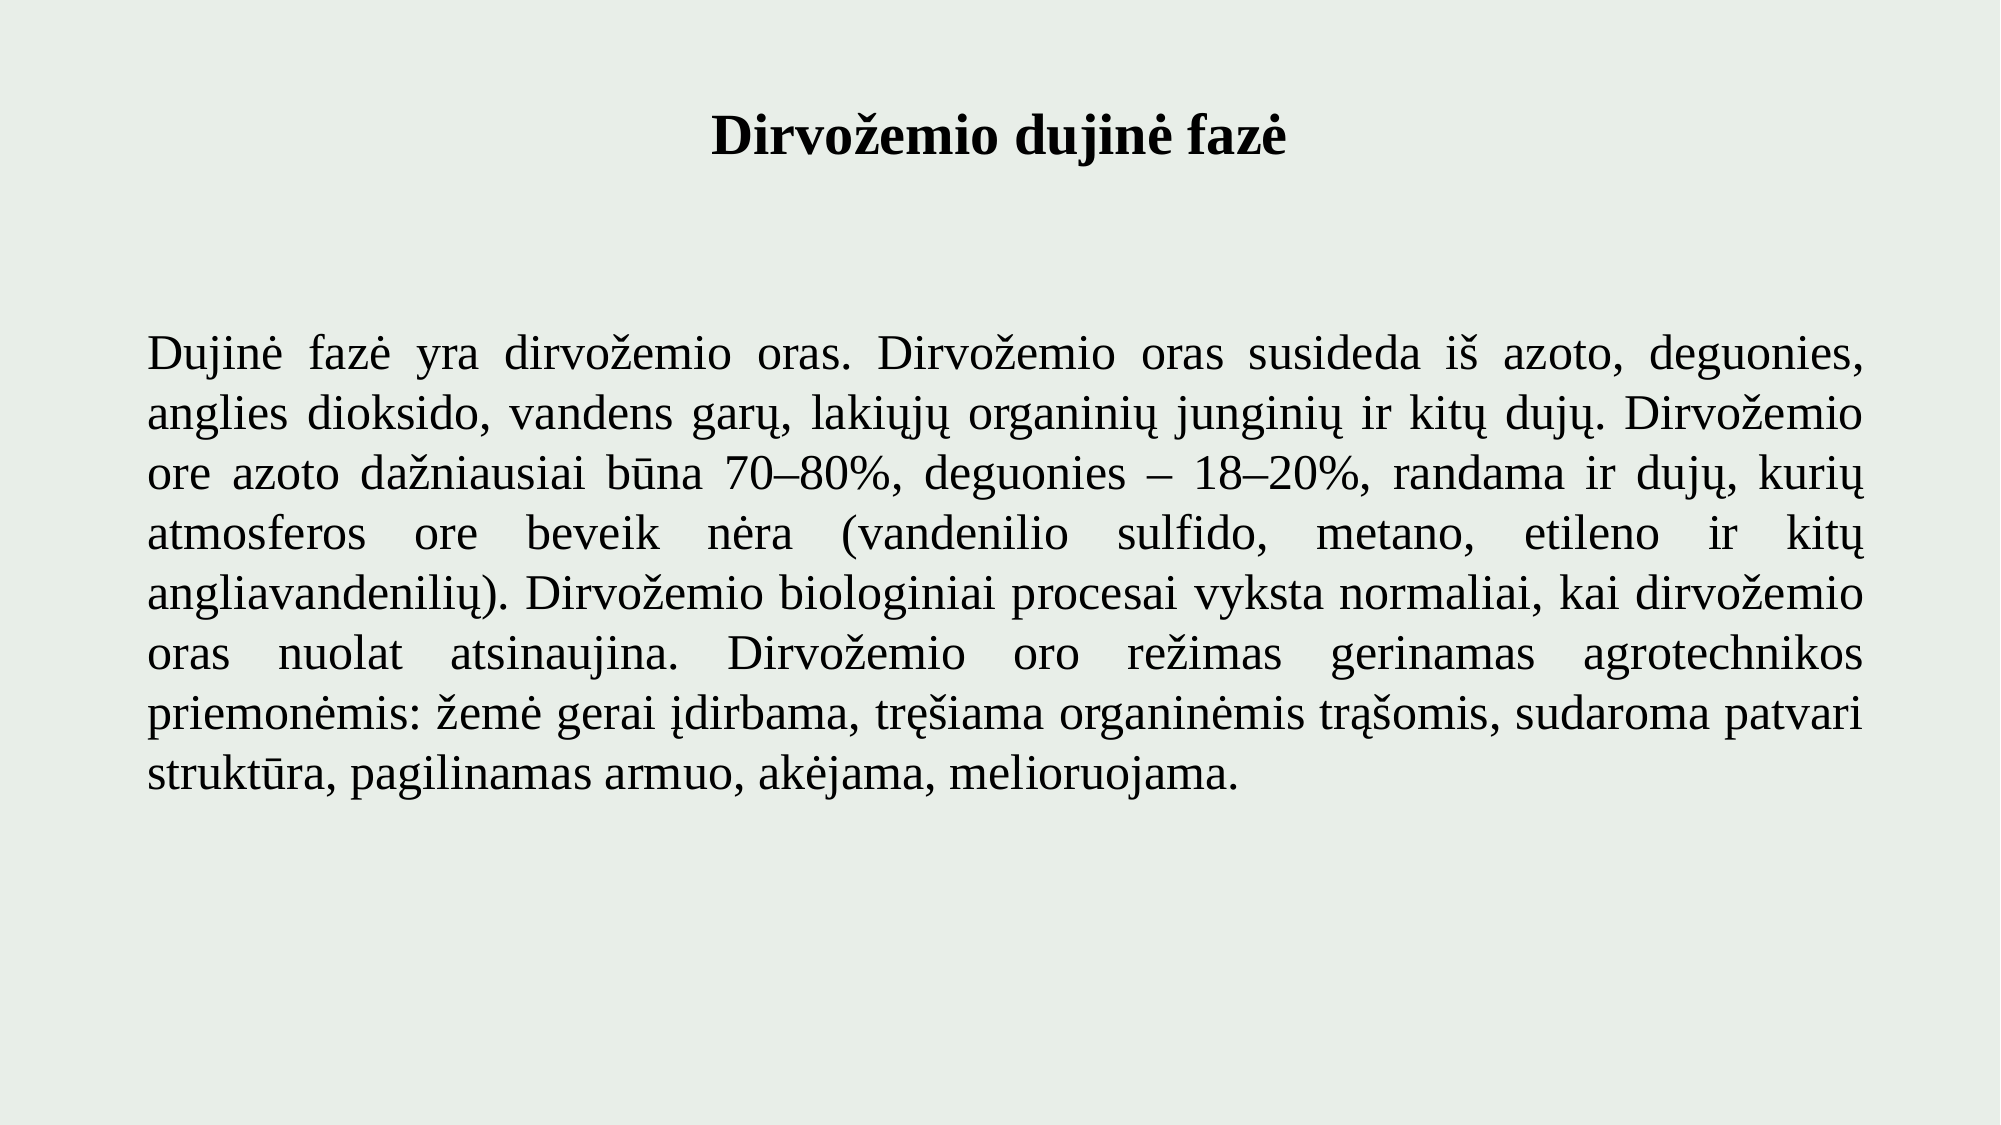

Dirvožemio dujinė fazė
Dujinė fazė yra dirvožemio oras. Dirvožemio oras susideda iš azoto, deguonies, anglies dioksido, vandens garų, lakiųjų organinių junginių ir kitų dujų. Dirvožemio ore azoto dažniausiai būna 70–80%, deguonies – 18–20%, randama ir dujų, kurių atmosferos ore beveik nėra (vandenilio sulfido, metano, etileno ir kitų angliavandenilių). Dirvožemio biologiniai procesai vyksta normaliai, kai dirvožemio oras nuolat atsinaujina. Dirvožemio oro režimas gerinamas agrotechnikos priemonėmis: žemė gerai įdirbama, tręšiama organinėmis trąšomis, sudaroma patvari struktūra, pagilinamas armuo, akėjama, melioruojama.